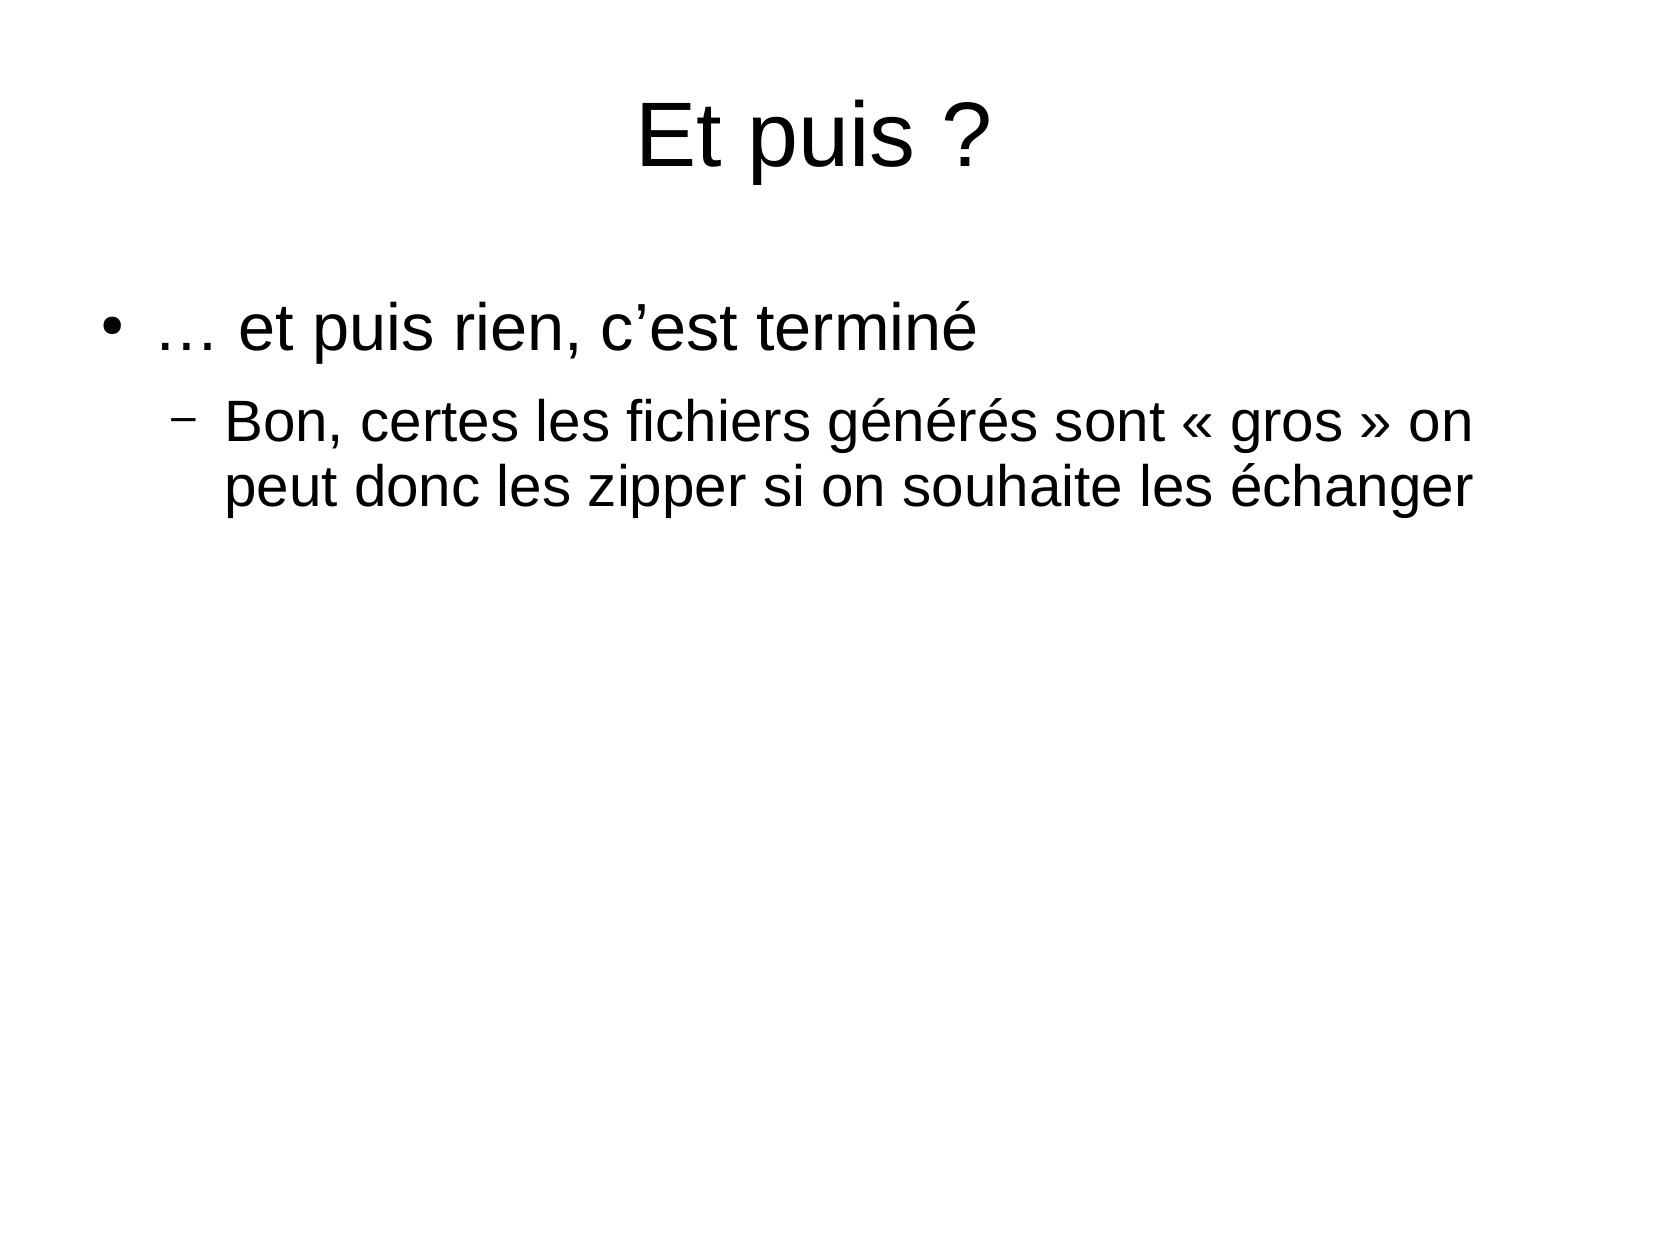

# Et puis ?
… et puis rien, c’est terminé
Bon, certes les fichiers générés sont « gros » on peut donc les zipper si on souhaite les échanger